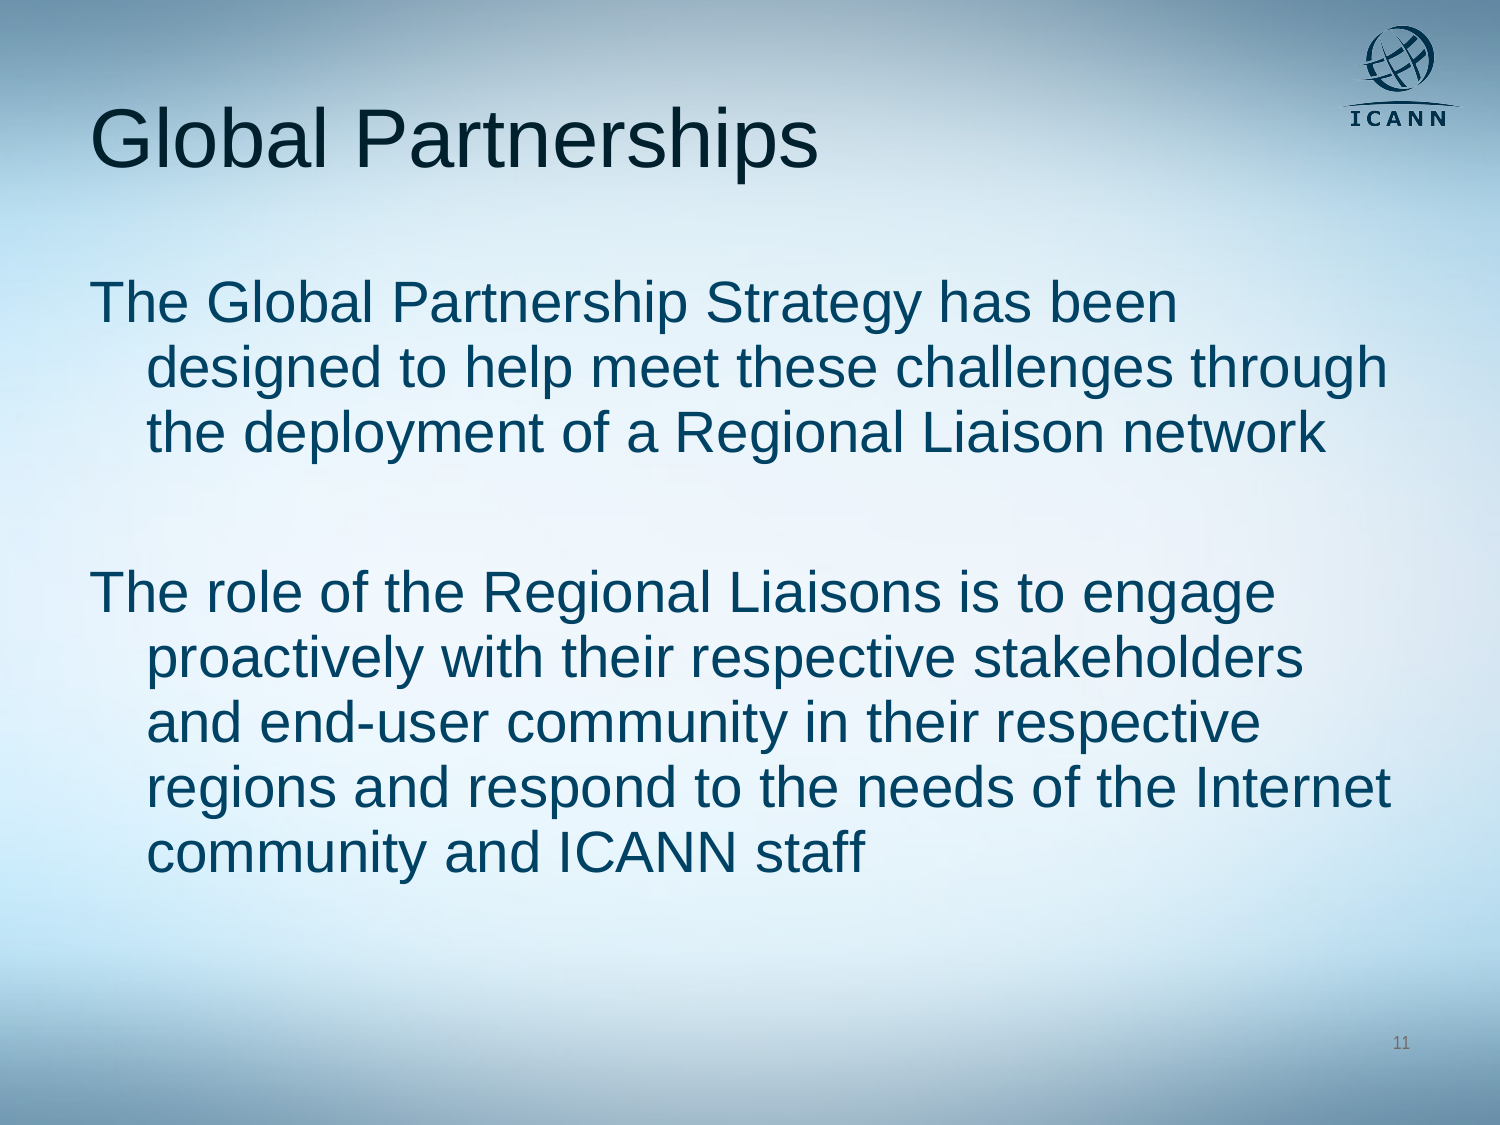

# Global Partnerships
The Global Partnership Strategy has been designed to help meet these challenges through the deployment of a Regional Liaison network
The role of the Regional Liaisons is to engage proactively with their respective stakeholders and end-user community in their respective regions and respond to the needs of the Internet community and ICANN staff
11